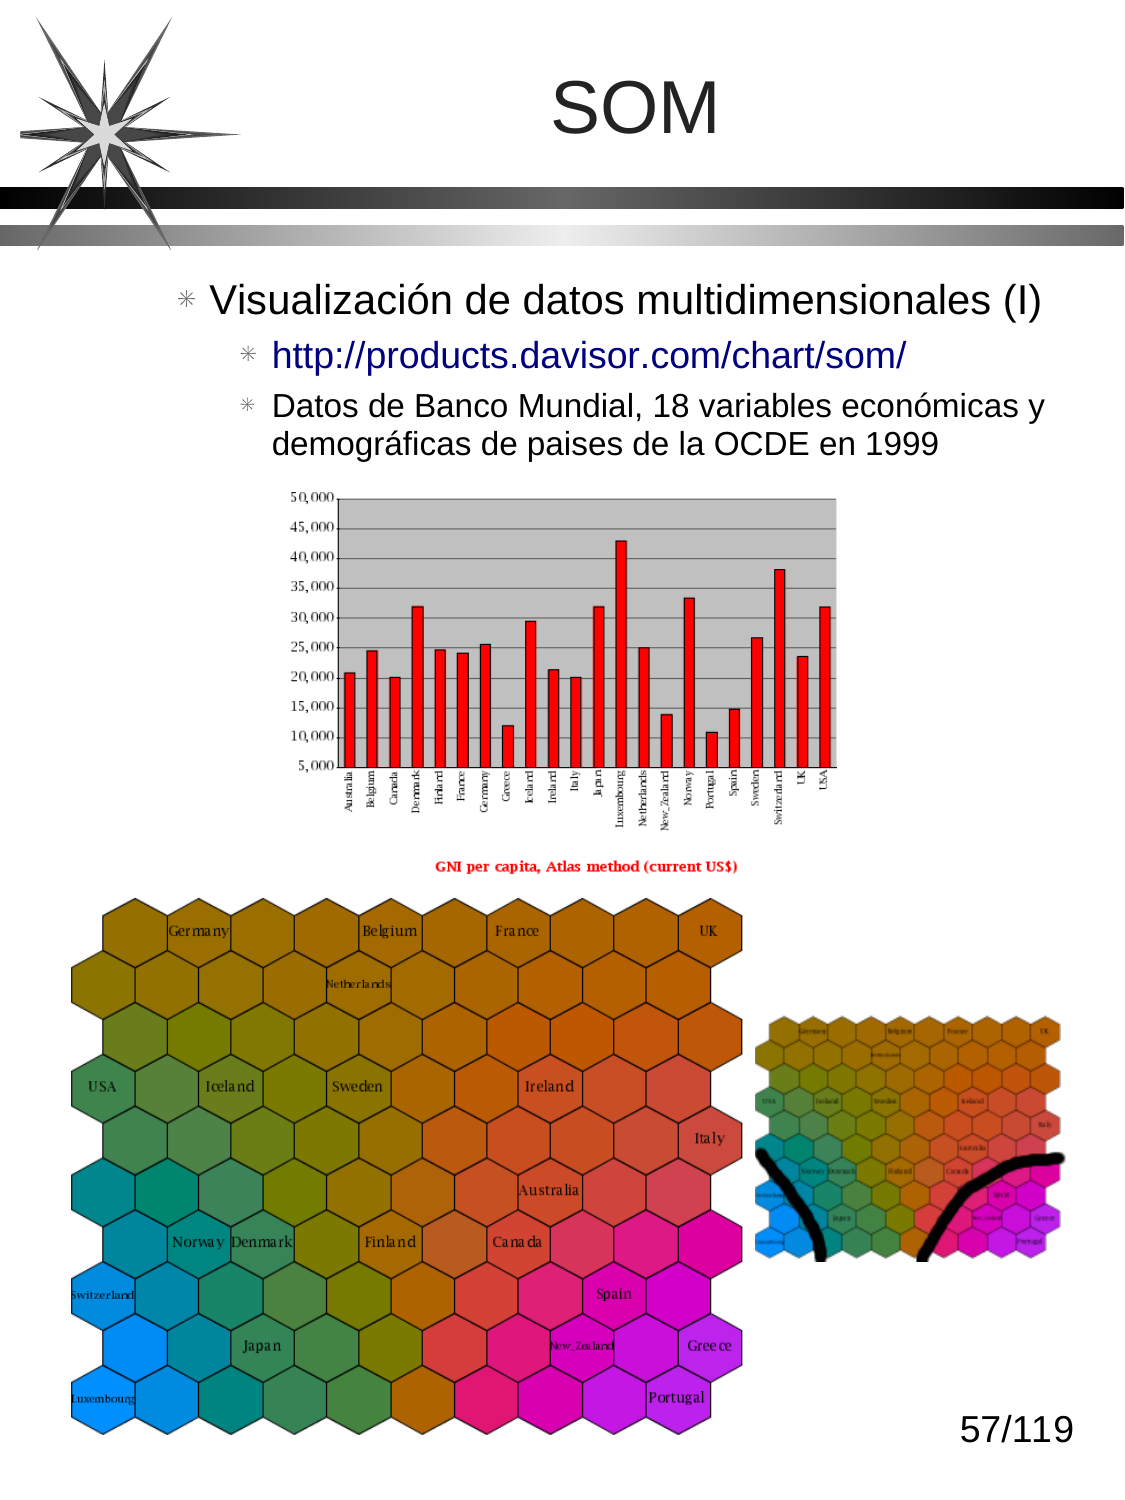

# SOM
Visualización de datos multidimensionales (I)
http://products.davisor.com/chart/som/
Datos de Banco Mundial, 18 variables económicas y demográficas de paises de la OCDE en 1999